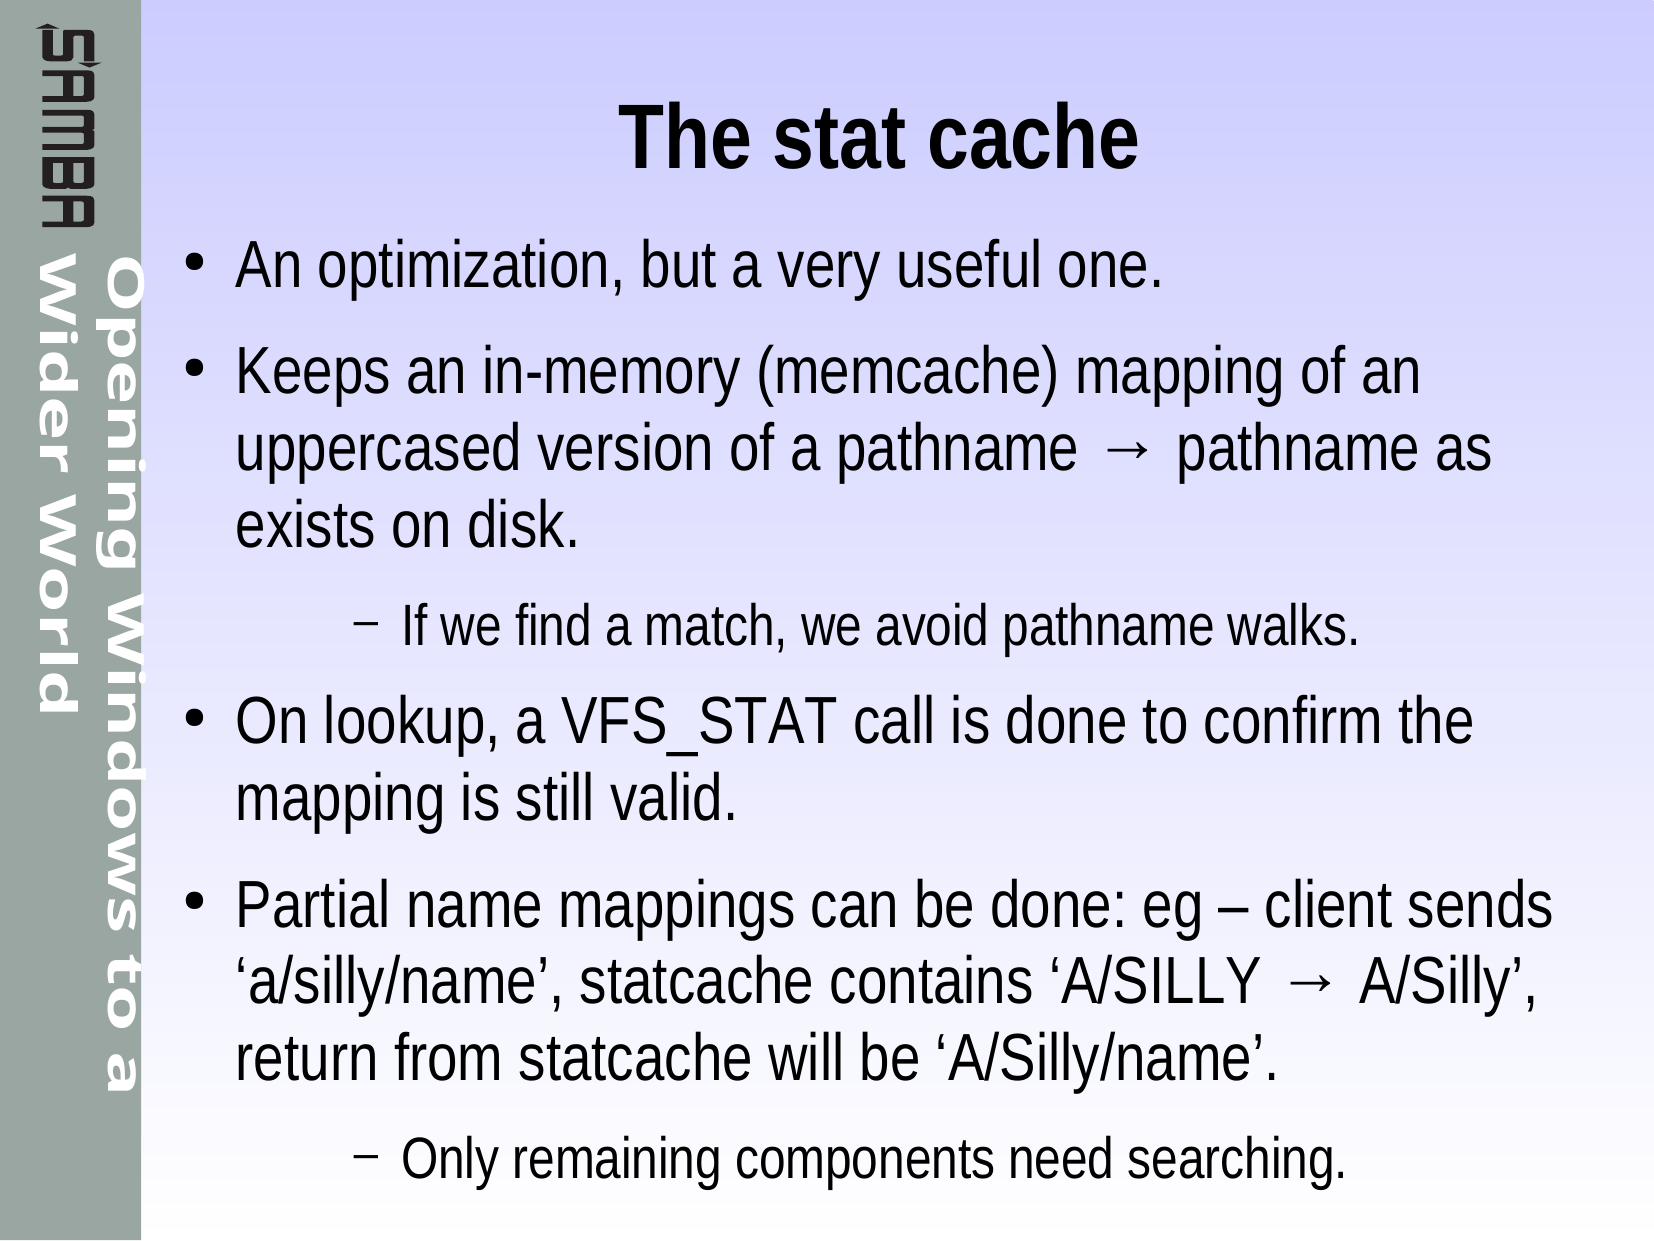

# The stat cache
An optimization, but a very useful one.
Keeps an in-memory (memcache) mapping of an uppercased version of a pathname → pathname as exists on disk.
If we find a match, we avoid pathname walks.
On lookup, a VFS_STAT call is done to confirm the mapping is still valid.
Partial name mappings can be done: eg – client sends ‘a/silly/name’, statcache contains ‘A/SILLY → A/Silly’, return from statcache will be ‘A/Silly/name’.
Only remaining components need searching.